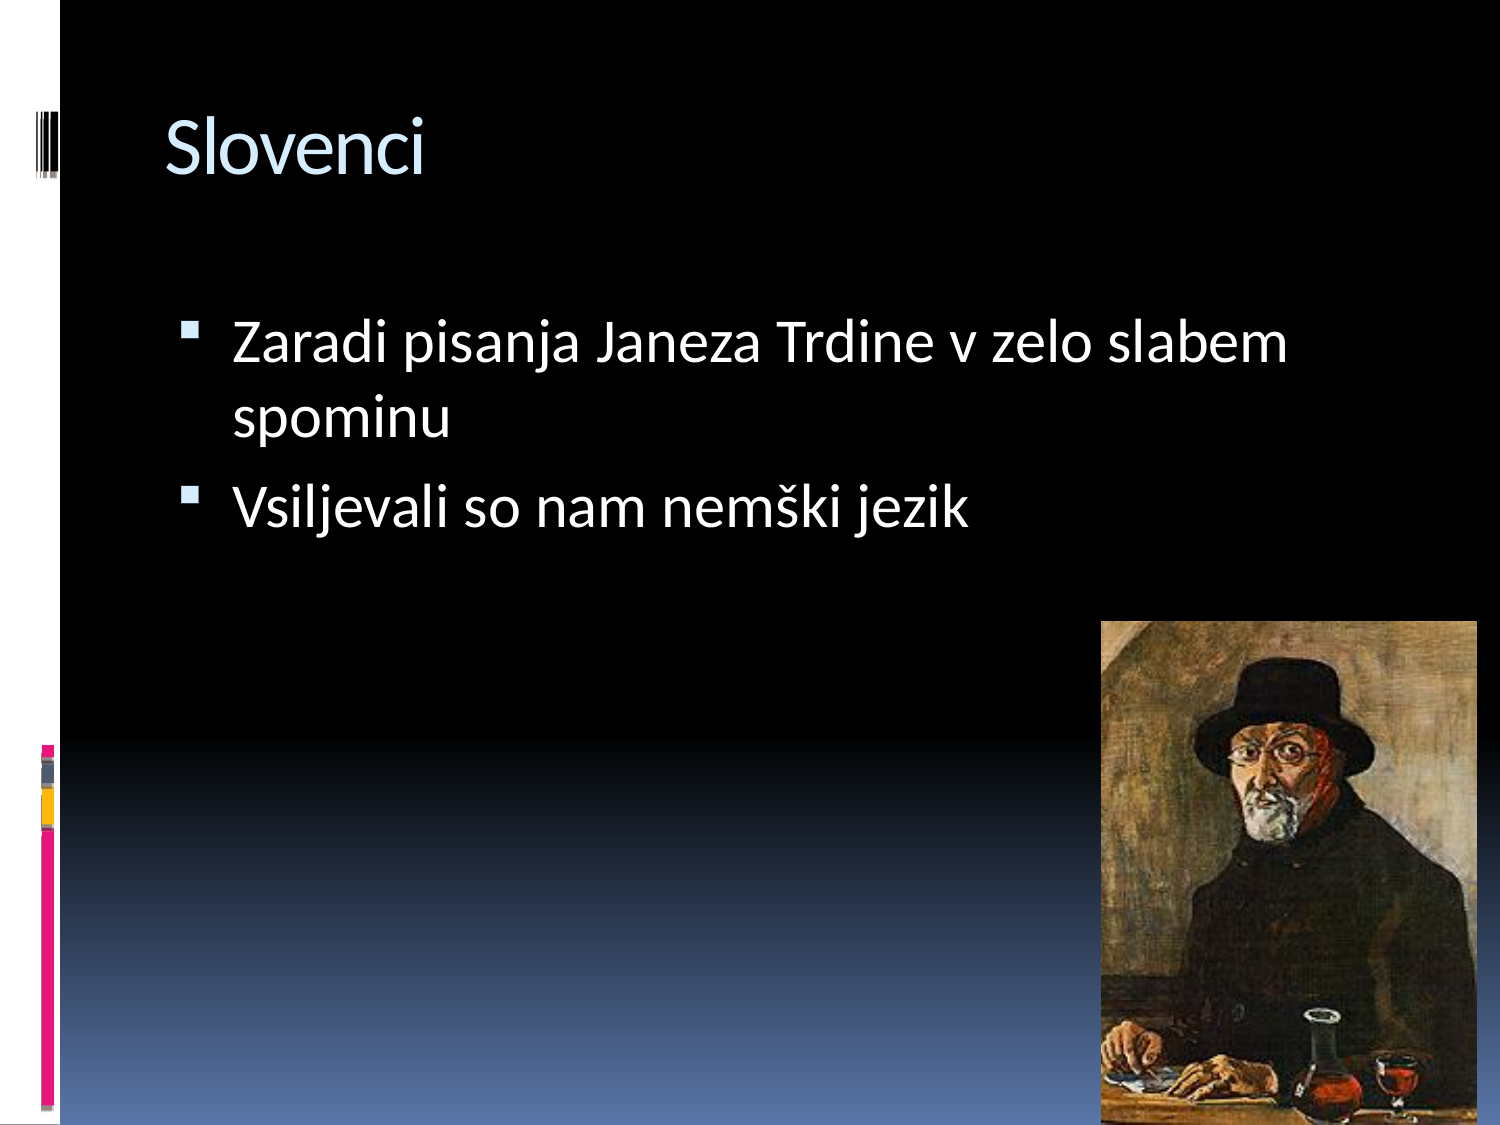

# Slovenci
Zaradi pisanja Janeza Trdine v zelo slabem spominu
Vsiljevali so nam nemški jezik